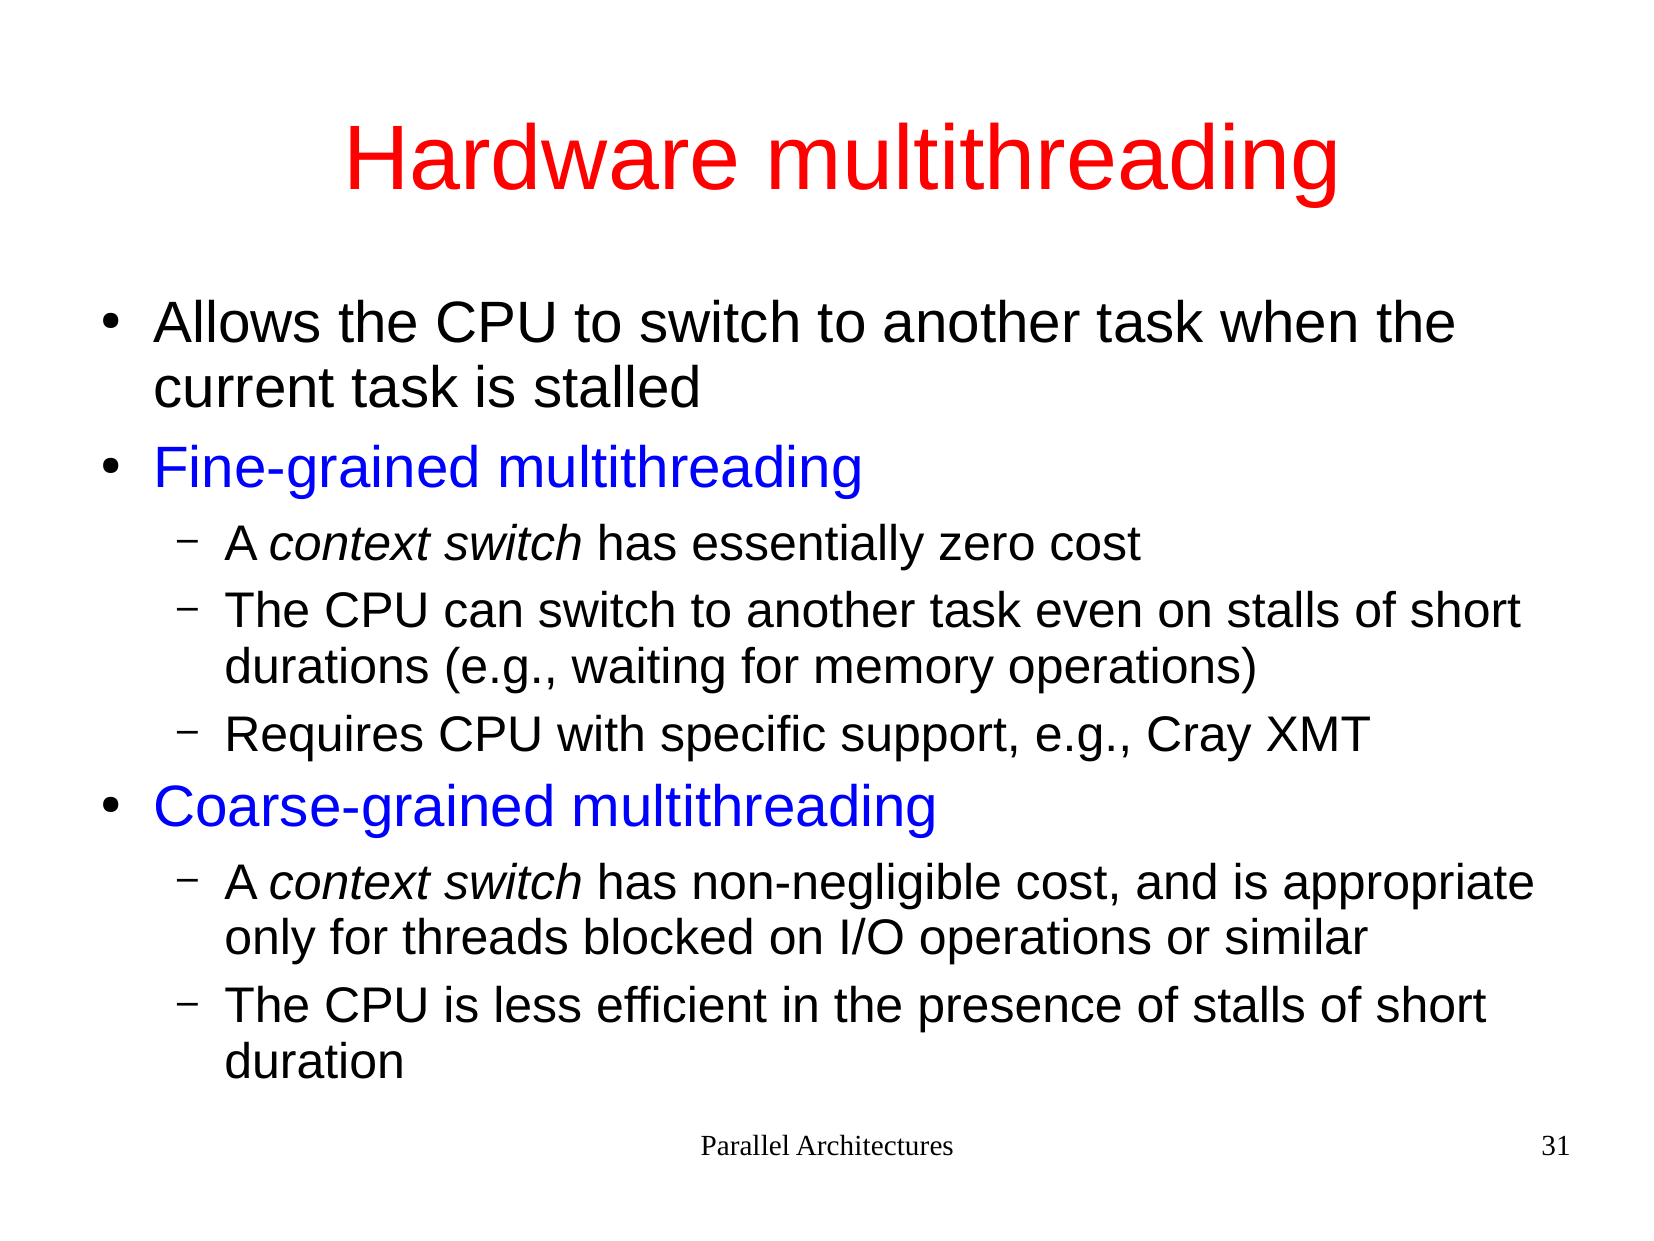

# Hardware multithreading
Allows the CPU to switch to another task when the current task is stalled
Fine-grained multithreading
A context switch has essentially zero cost
The CPU can switch to another task even on stalls of short durations (e.g., waiting for memory operations)
Requires CPU with specific support, e.g., Cray XMT
Coarse-grained multithreading
A context switch has non-negligible cost, and is appropriate only for threads blocked on I/O operations or similar
The CPU is less efficient in the presence of stalls of short duration
Parallel Architectures
31